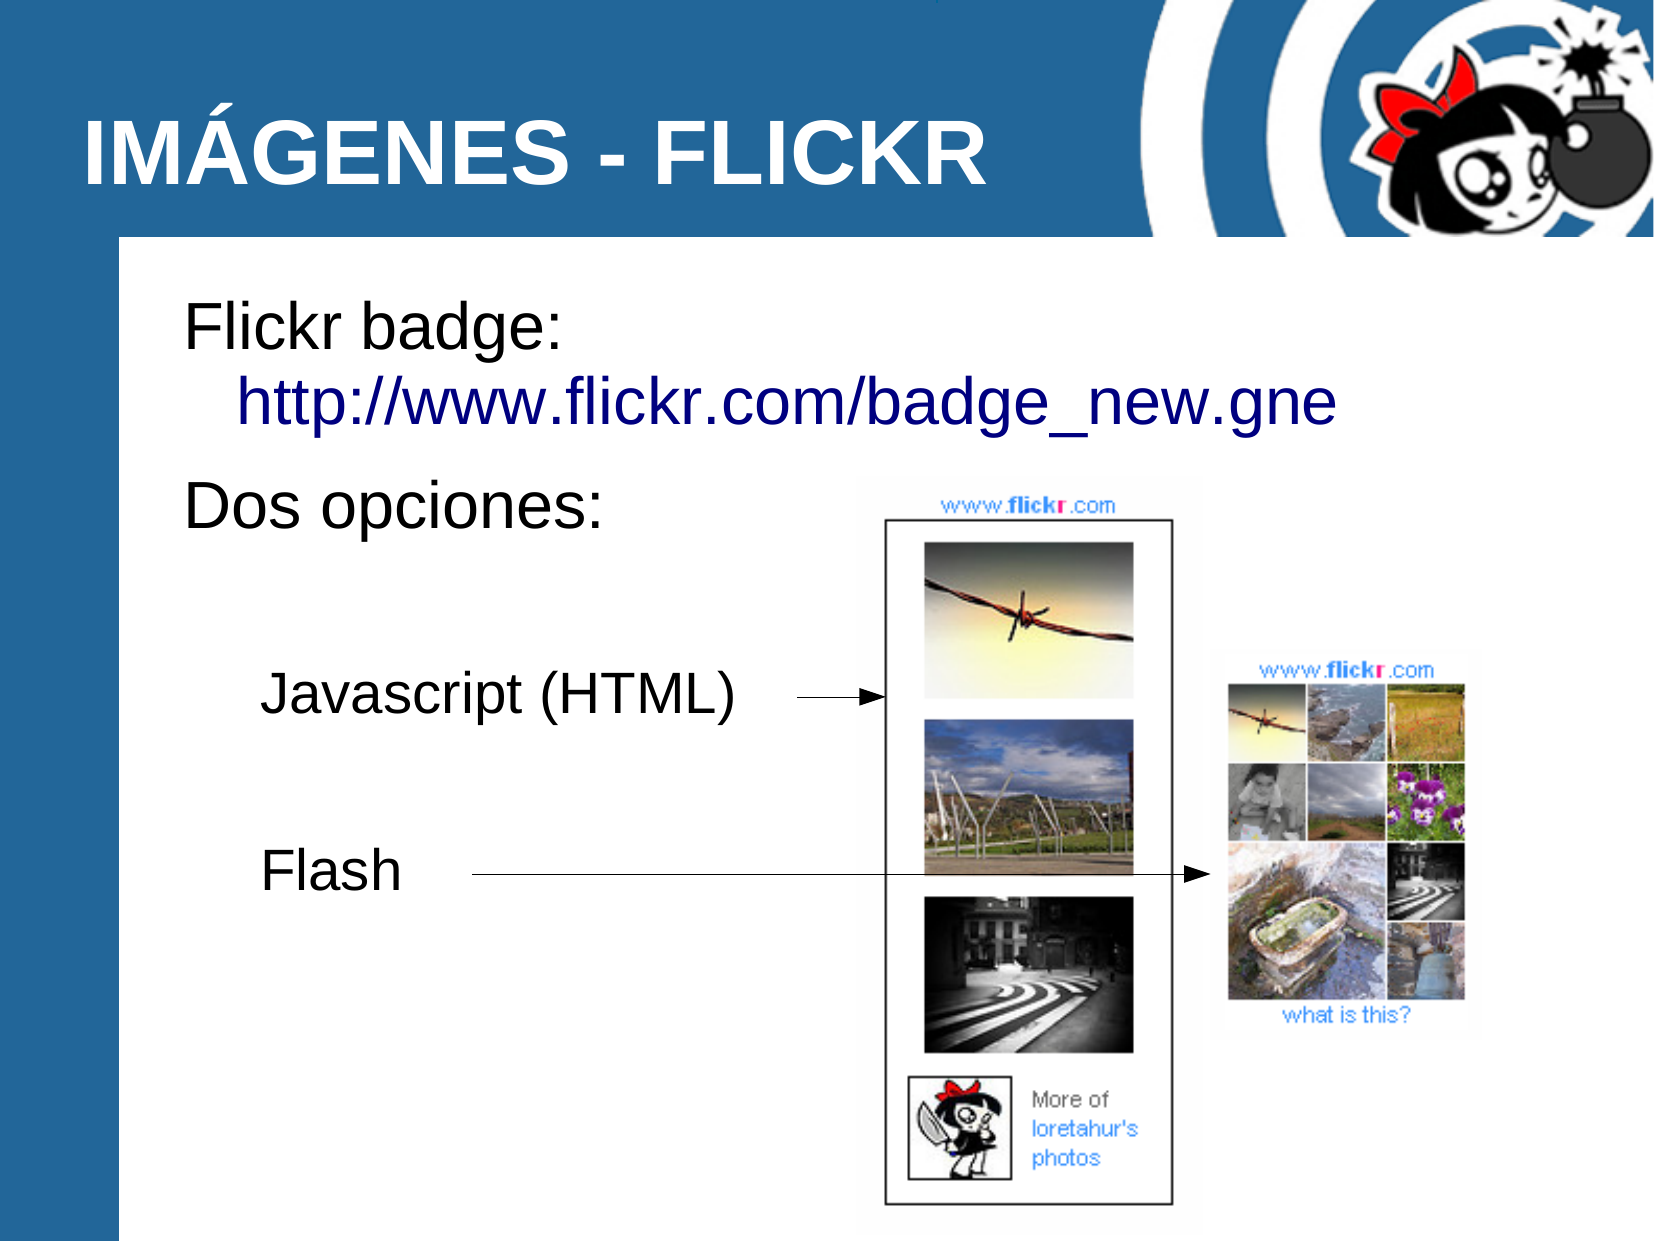

# IMÁGENES - FLICKR
Flickr badge:http://www.flickr.com/badge_new.gne
Dos opciones:
Javascript (HTML)
Flash